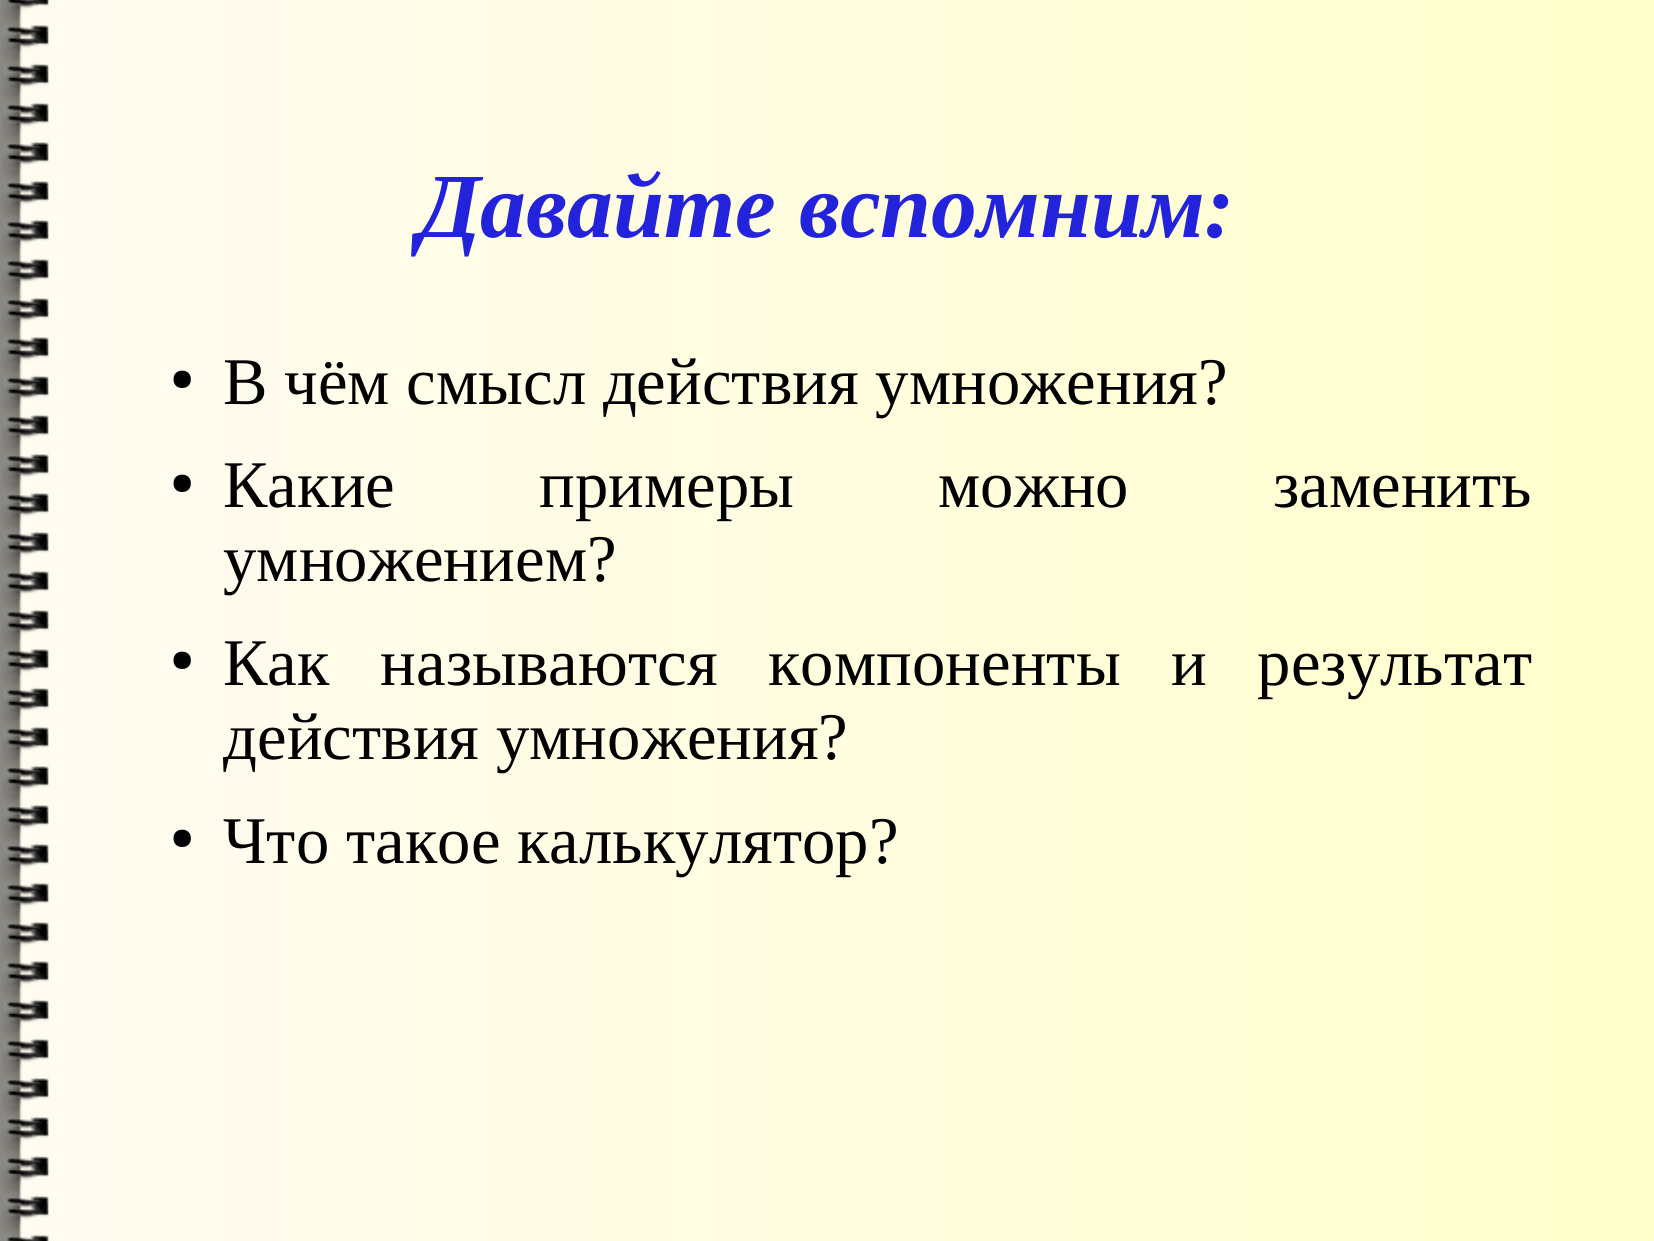

# Давайте вспомним:
В чём смысл действия умножения?
Какие примеры можно заменить умножением?
Как называются компоненты и результат действия умножения?
Что такое калькулятор?